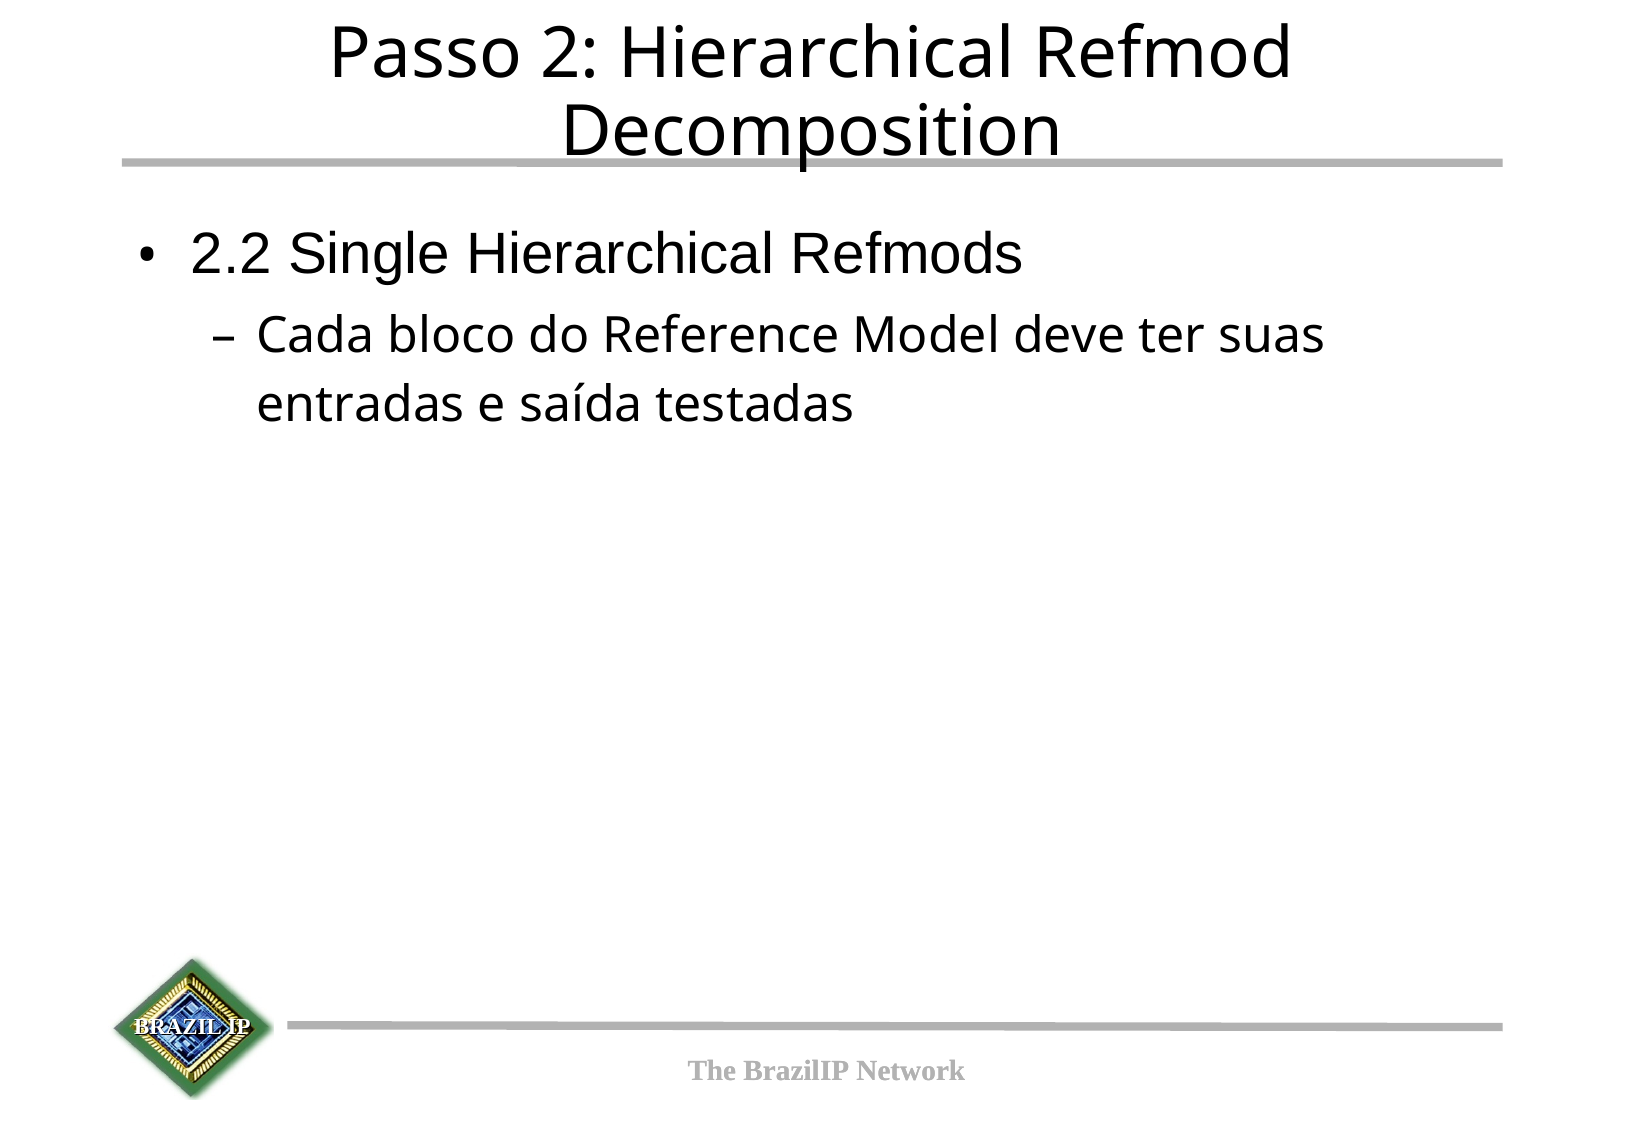

# Passo 2: Hierarchical Refmod Decomposition
2.2 Single Hierarchical Refmods
Cada bloco do Reference Model deve ter suas entradas e saída testadas